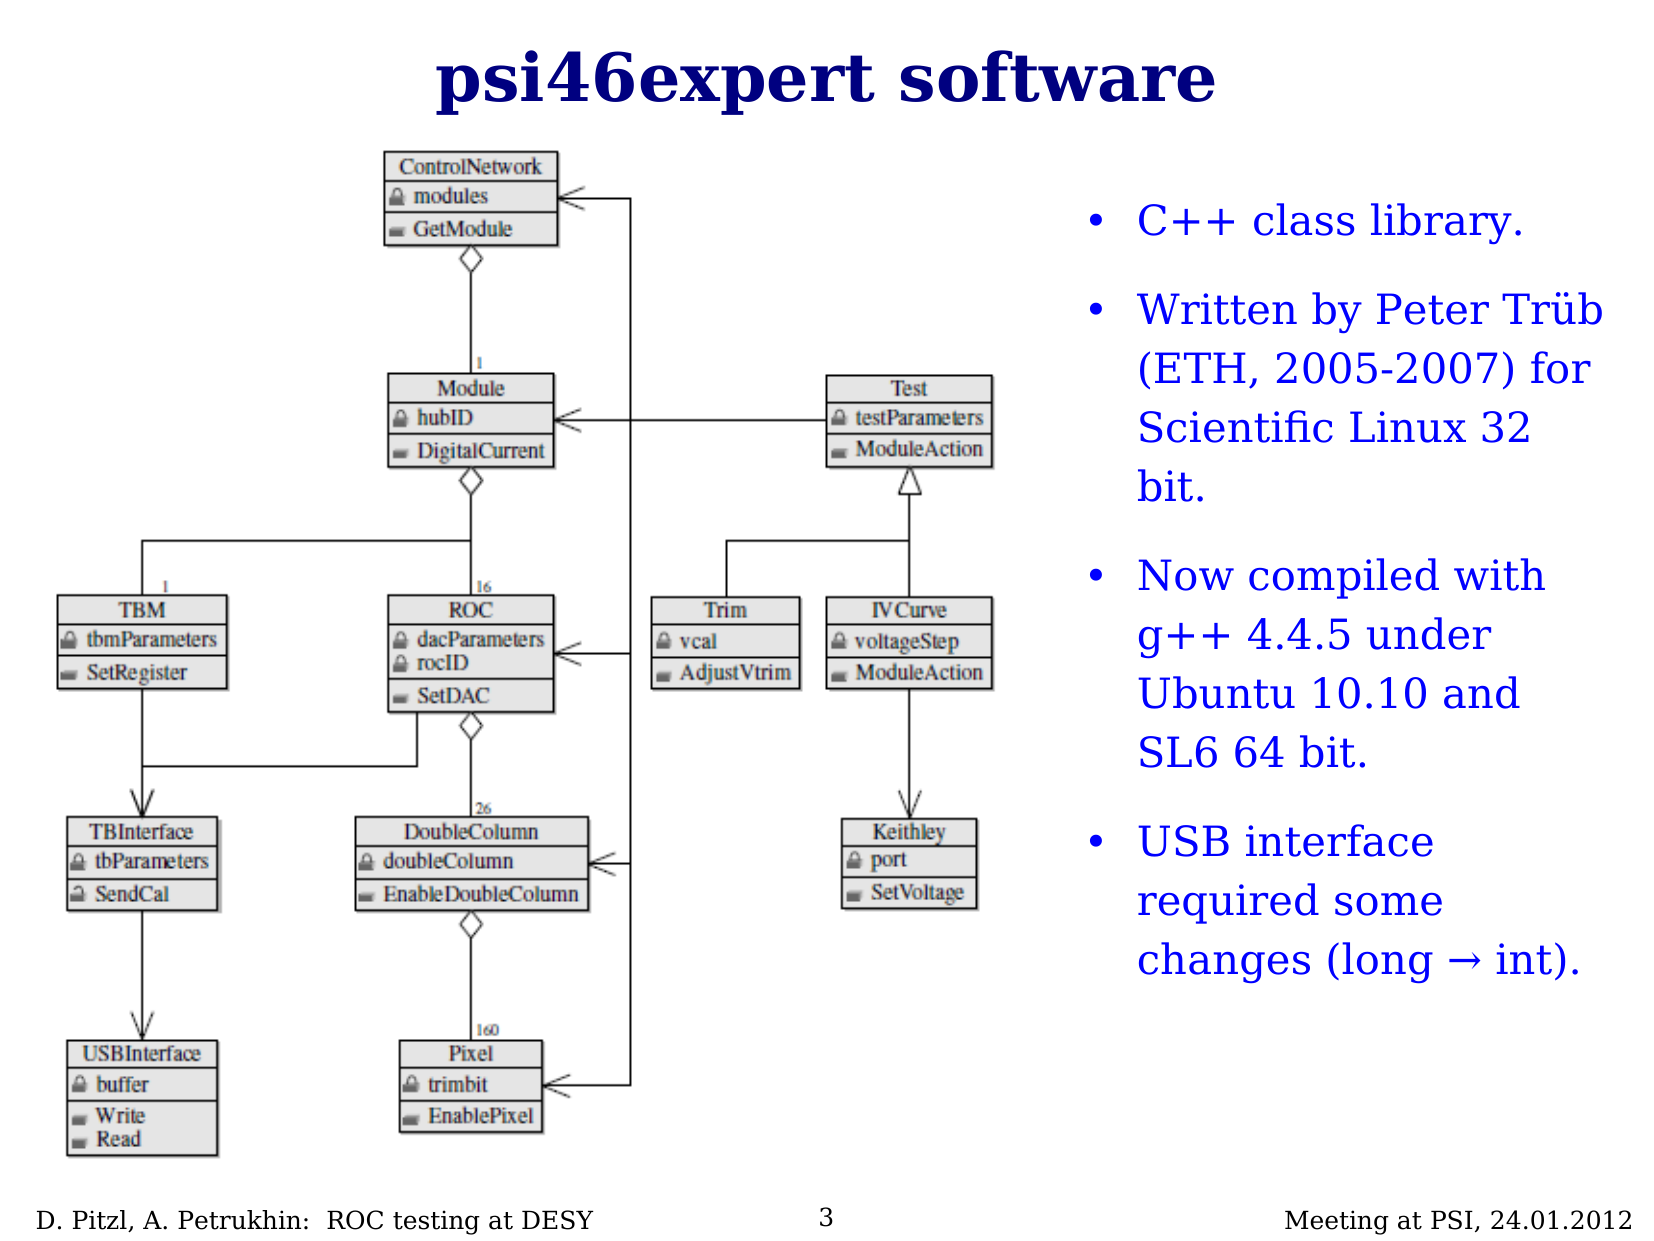

# psi46expert software
C++ class library.
Written by Peter Trüb (ETH, 2005-2007) for Scientific Linux 32 bit.
Now compiled with g++ 4.4.5 under Ubuntu 10.10 and SL6 64 bit.
USB interface required some changes (long → int).